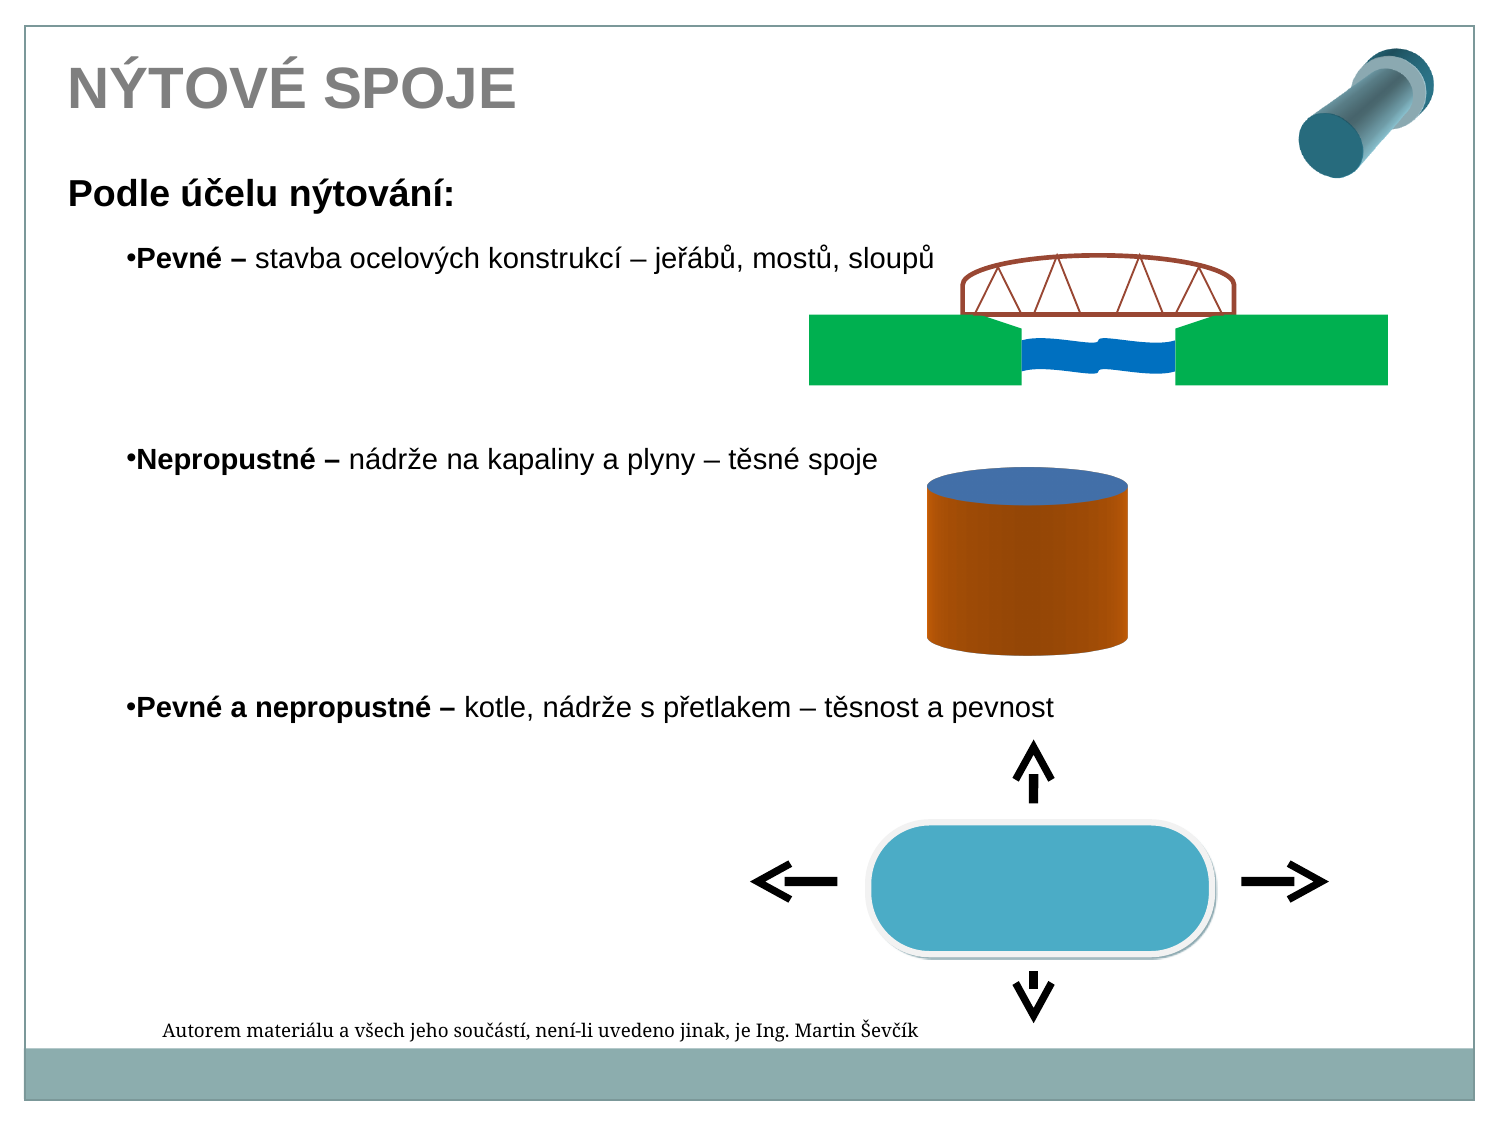

NÝTOVÉ SPOJE
Podle účelu nýtování:
Pevné – stavba ocelových konstrukcí – jeřábů, mostů, sloupů
Nepropustné – nádrže na kapaliny a plyny – těsné spoje
Pevné a nepropustné – kotle, nádrže s přetlakem – těsnost a pevnost
Autorem materiálu a všech jeho součástí, není-li uvedeno jinak, je Ing. Martin Ševčík